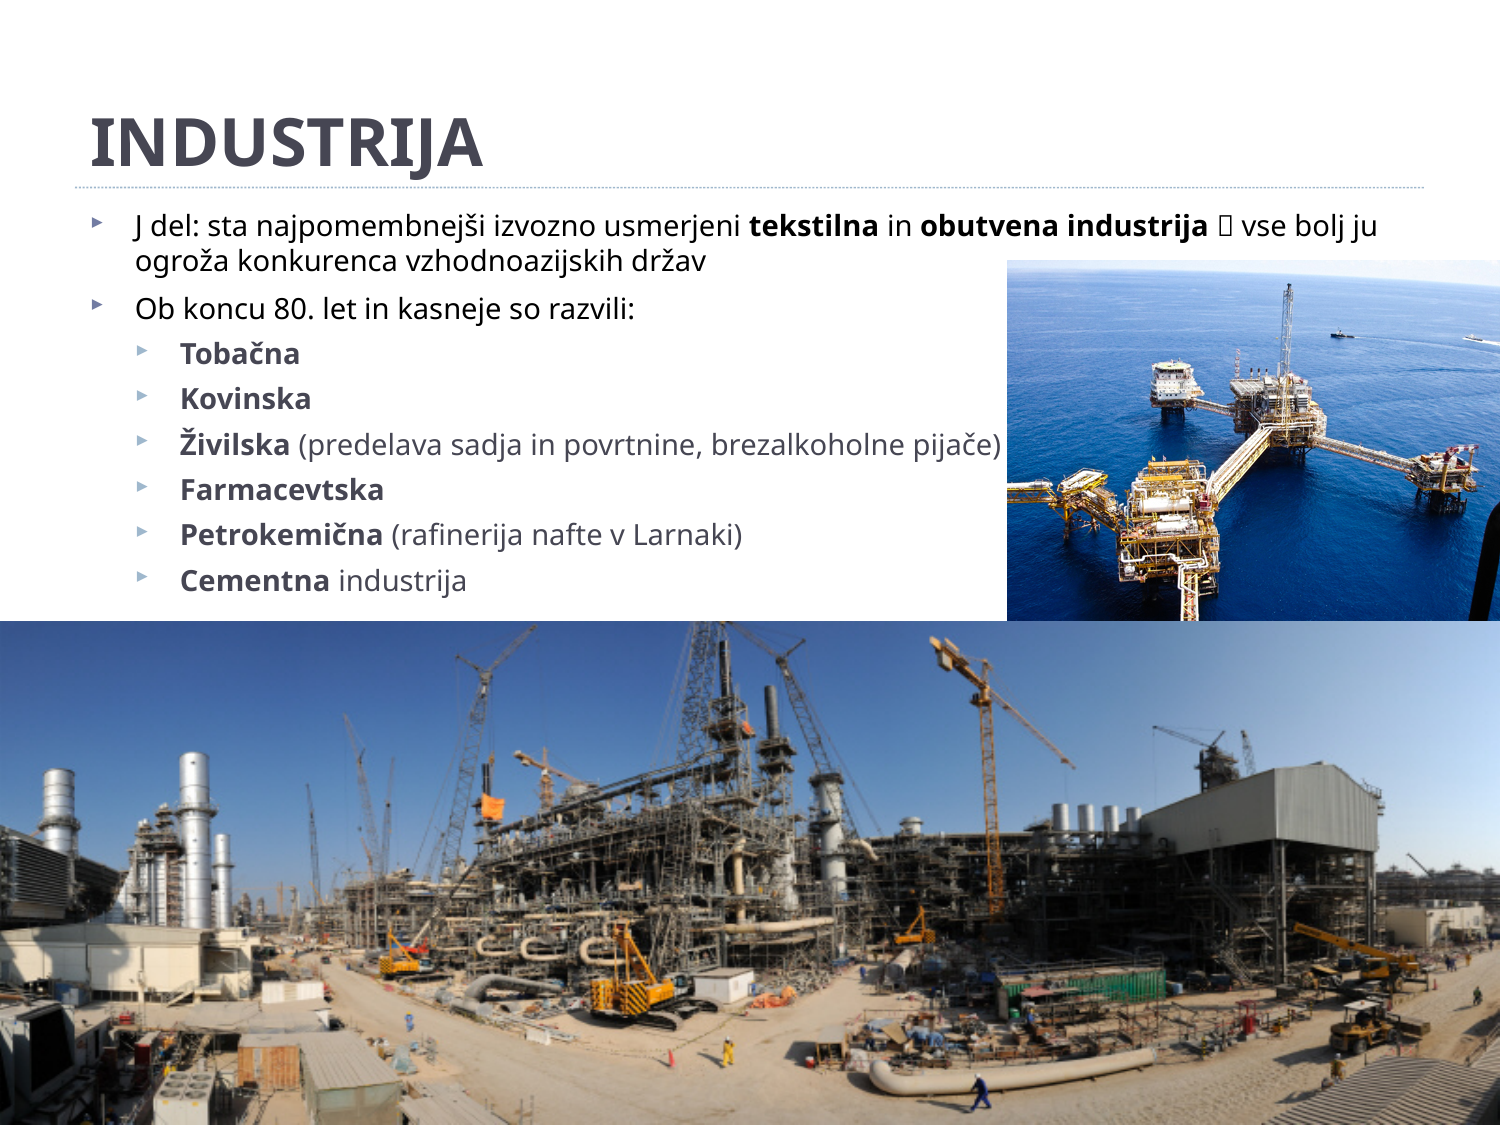

# INDUSTRIJA
J del: sta najpomembnejši izvozno usmerjeni tekstilna in obutvena industrija  vse bolj ju ogroža konkurenca vzhodnoazijskih držav
Ob koncu 80. let in kasneje so razvili:
Tobačna
Kovinska
Živilska (predelava sadja in povrtnine, brezalkoholne pijače)
Farmacevtska
Petrokemična (rafinerija nafte v Larnaki)
Cementna industrija